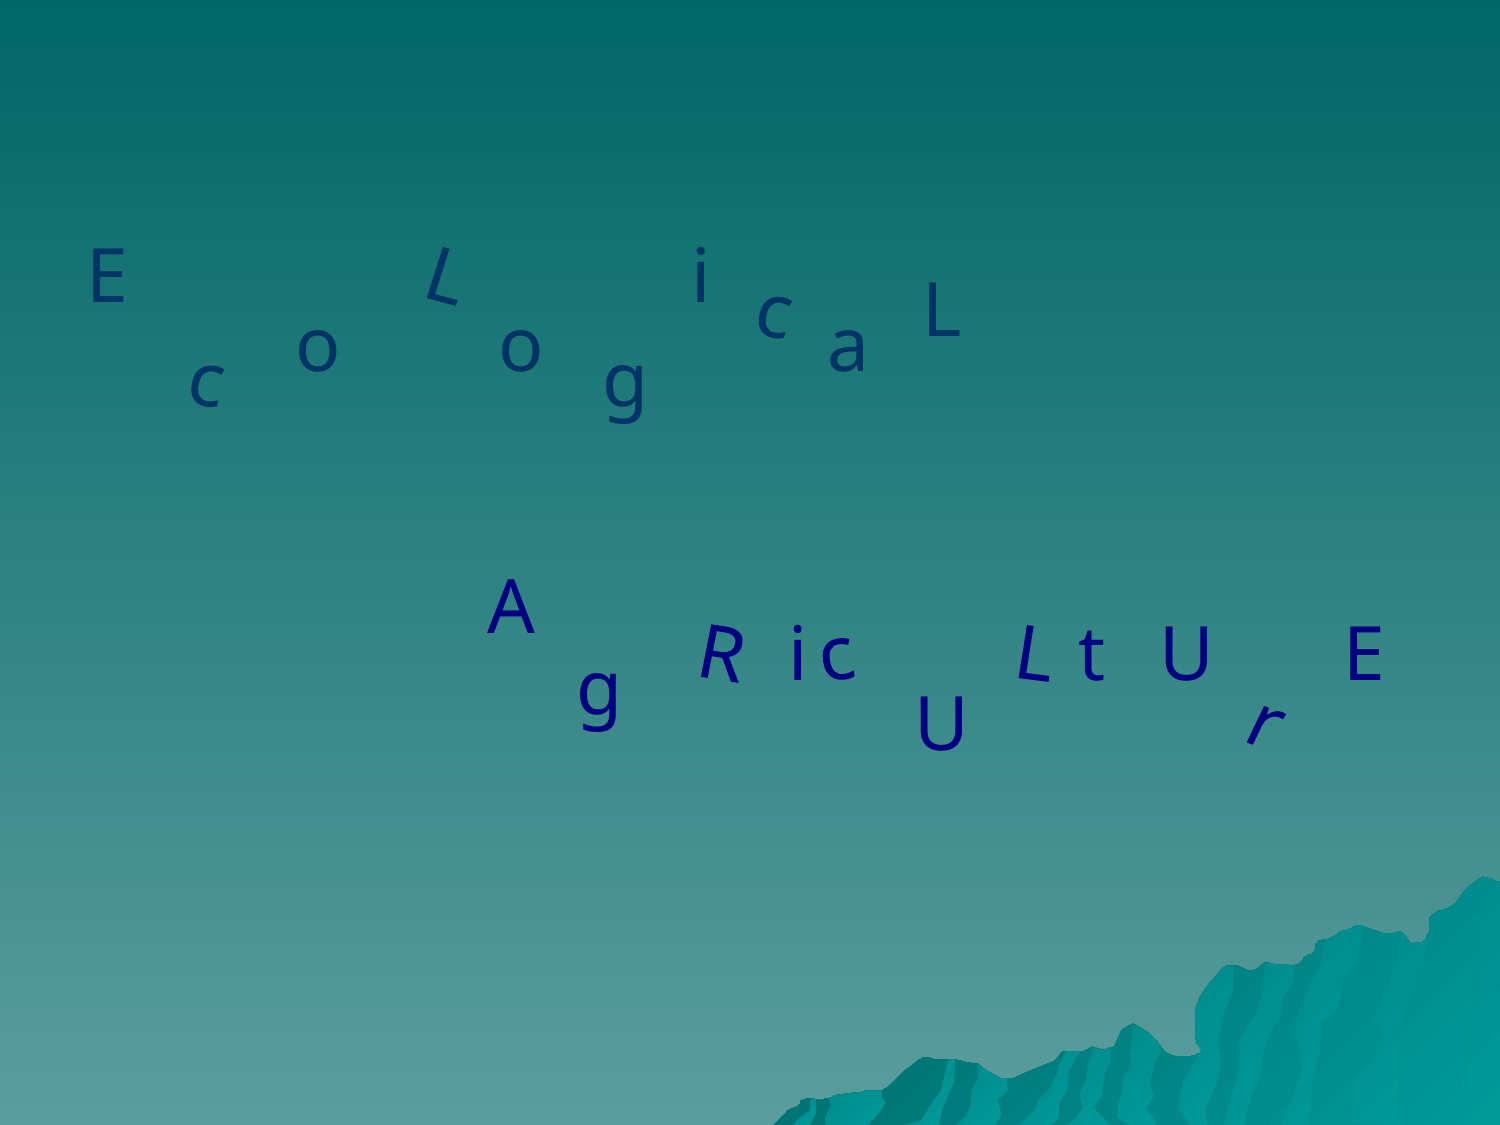

L
E
i
c
L
o
o
a
c
g
A
R
c
L
i
t
U
E
g
r
U